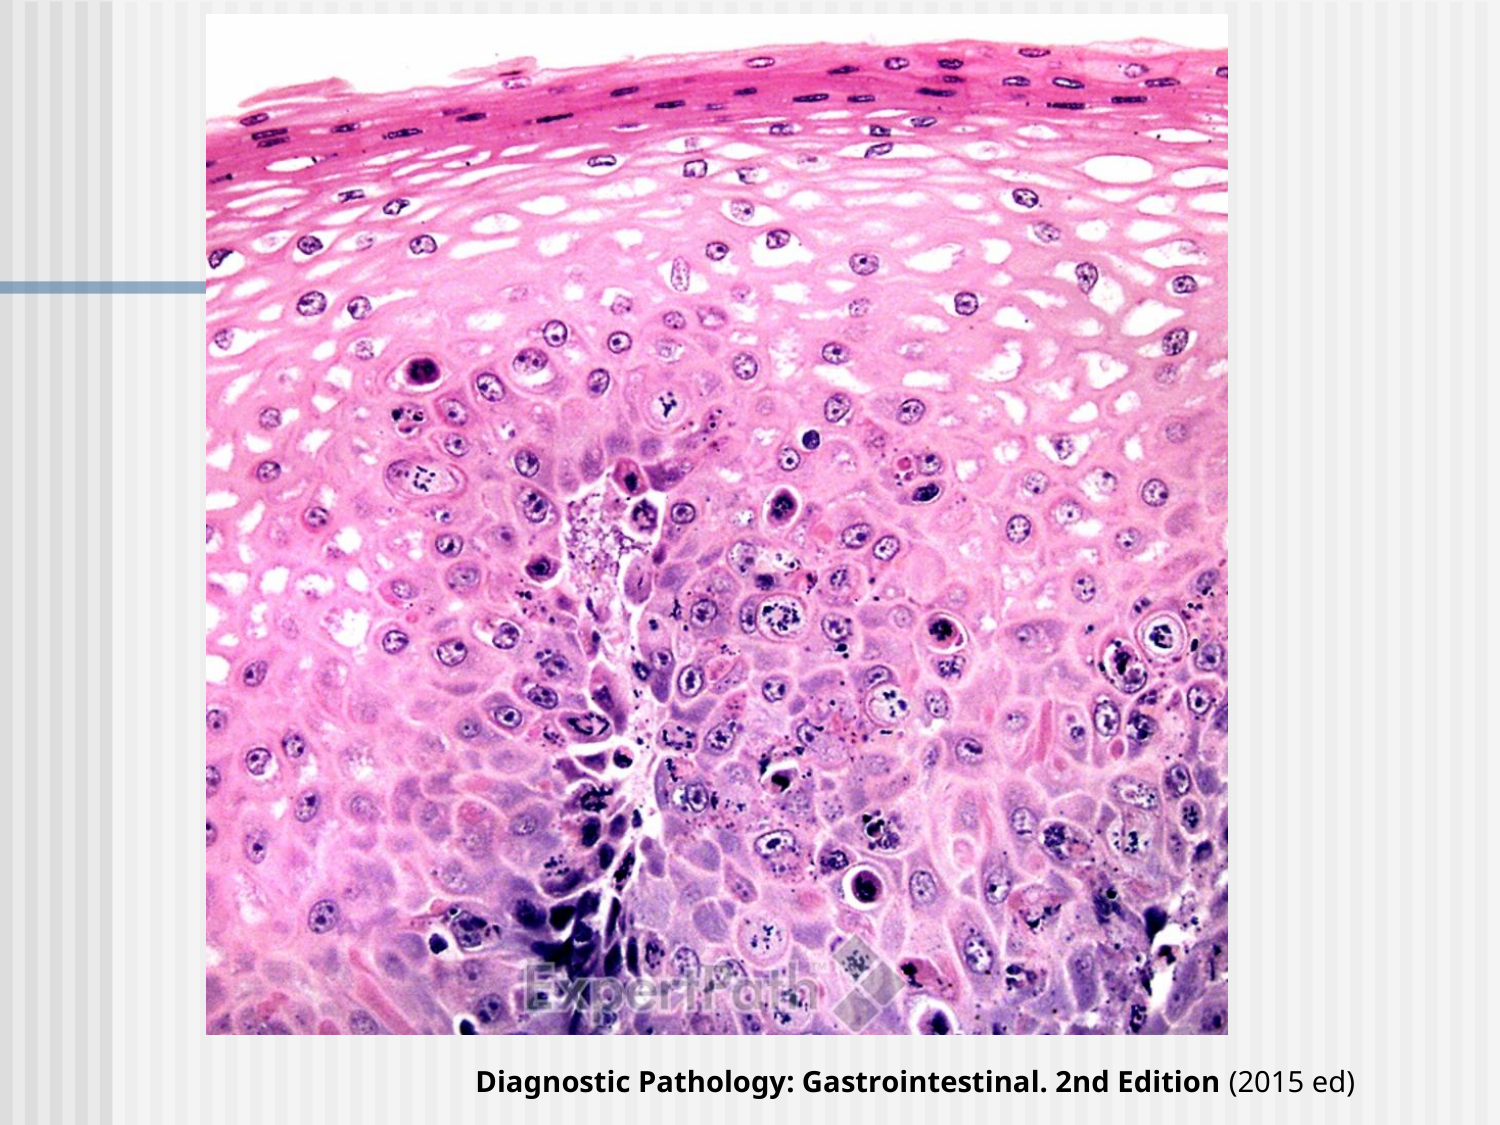

Diagnostic Pathology: Gastrointestinal. 2nd Edition (2015 ed)